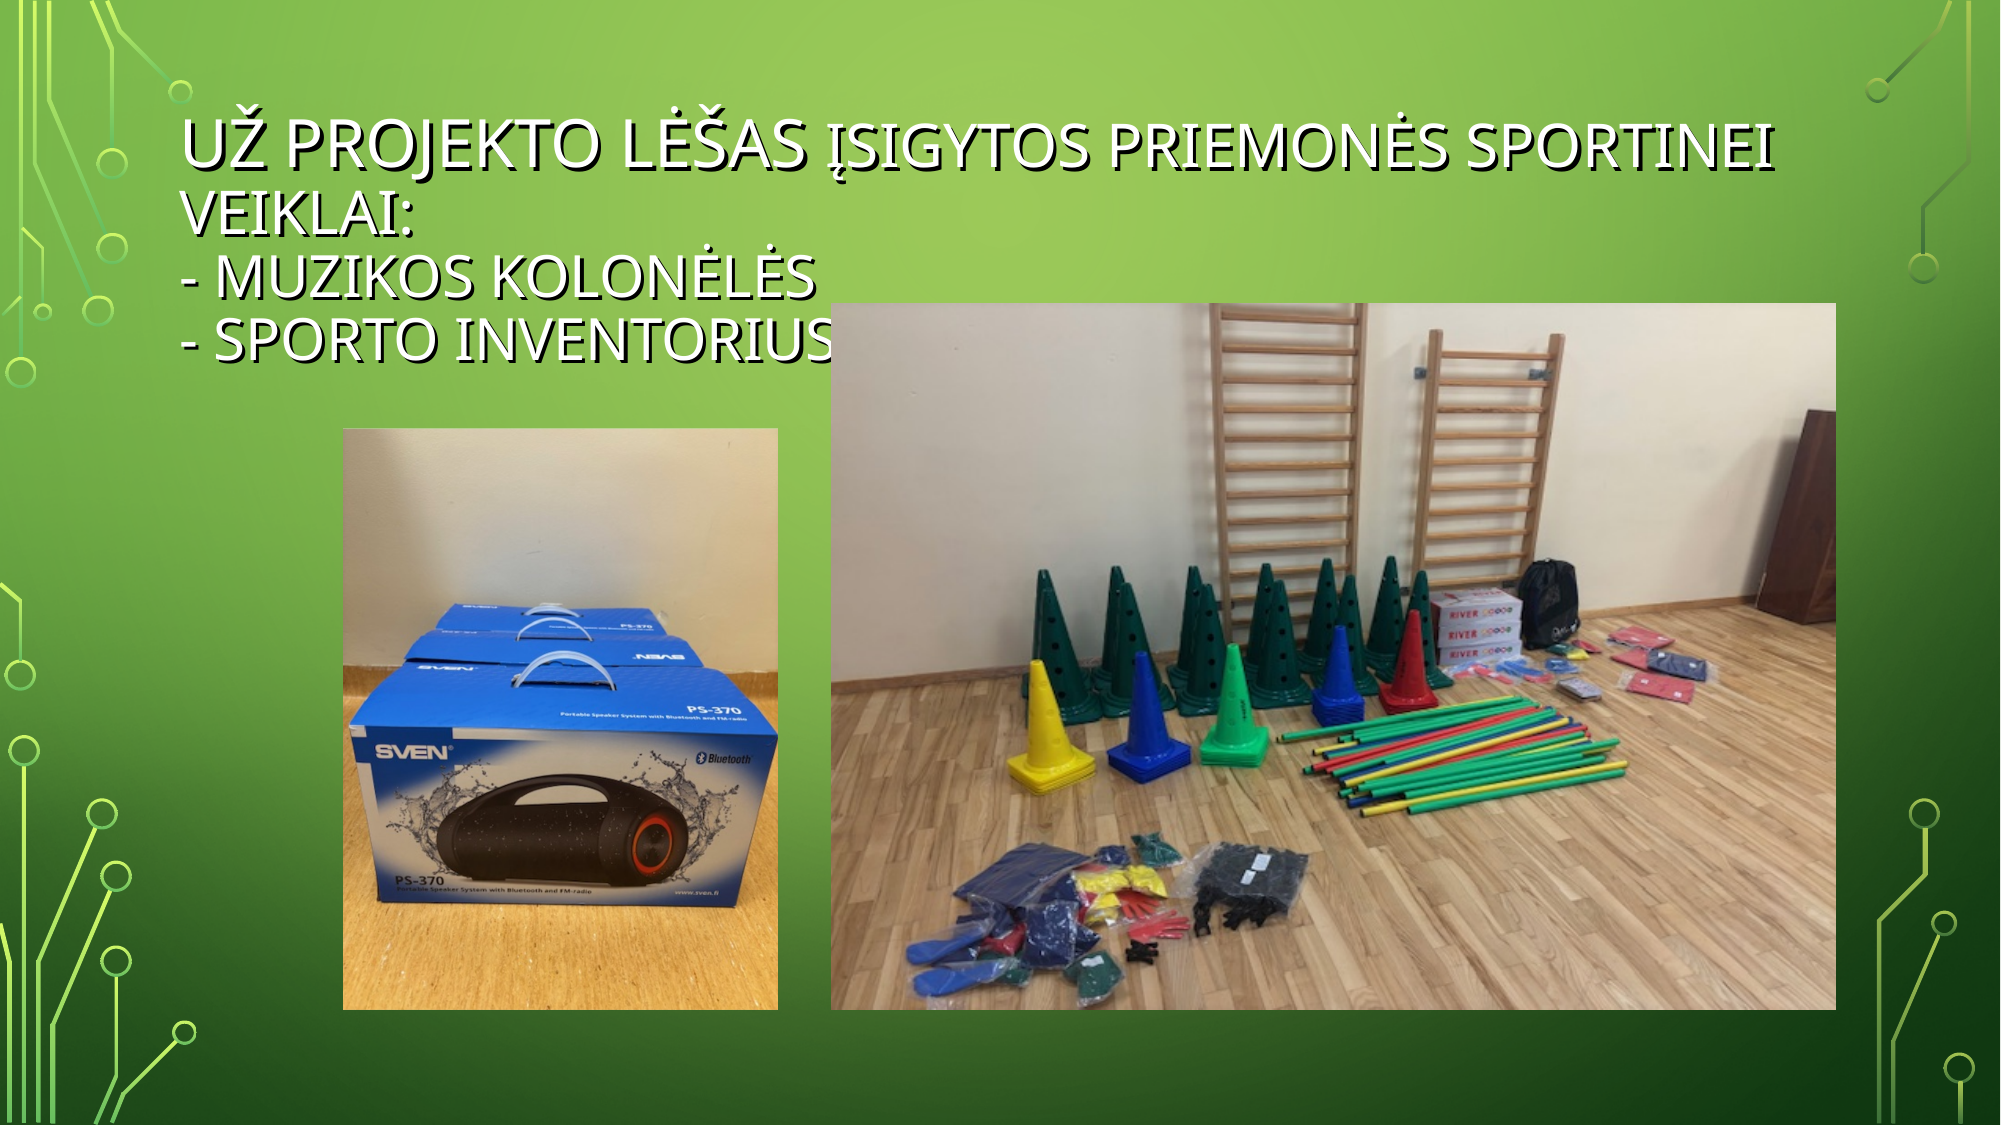

# Už projekto lėšas įsigytos priemonės sportinei veiklai: - muzikos kolonėlės - sporto inventorius